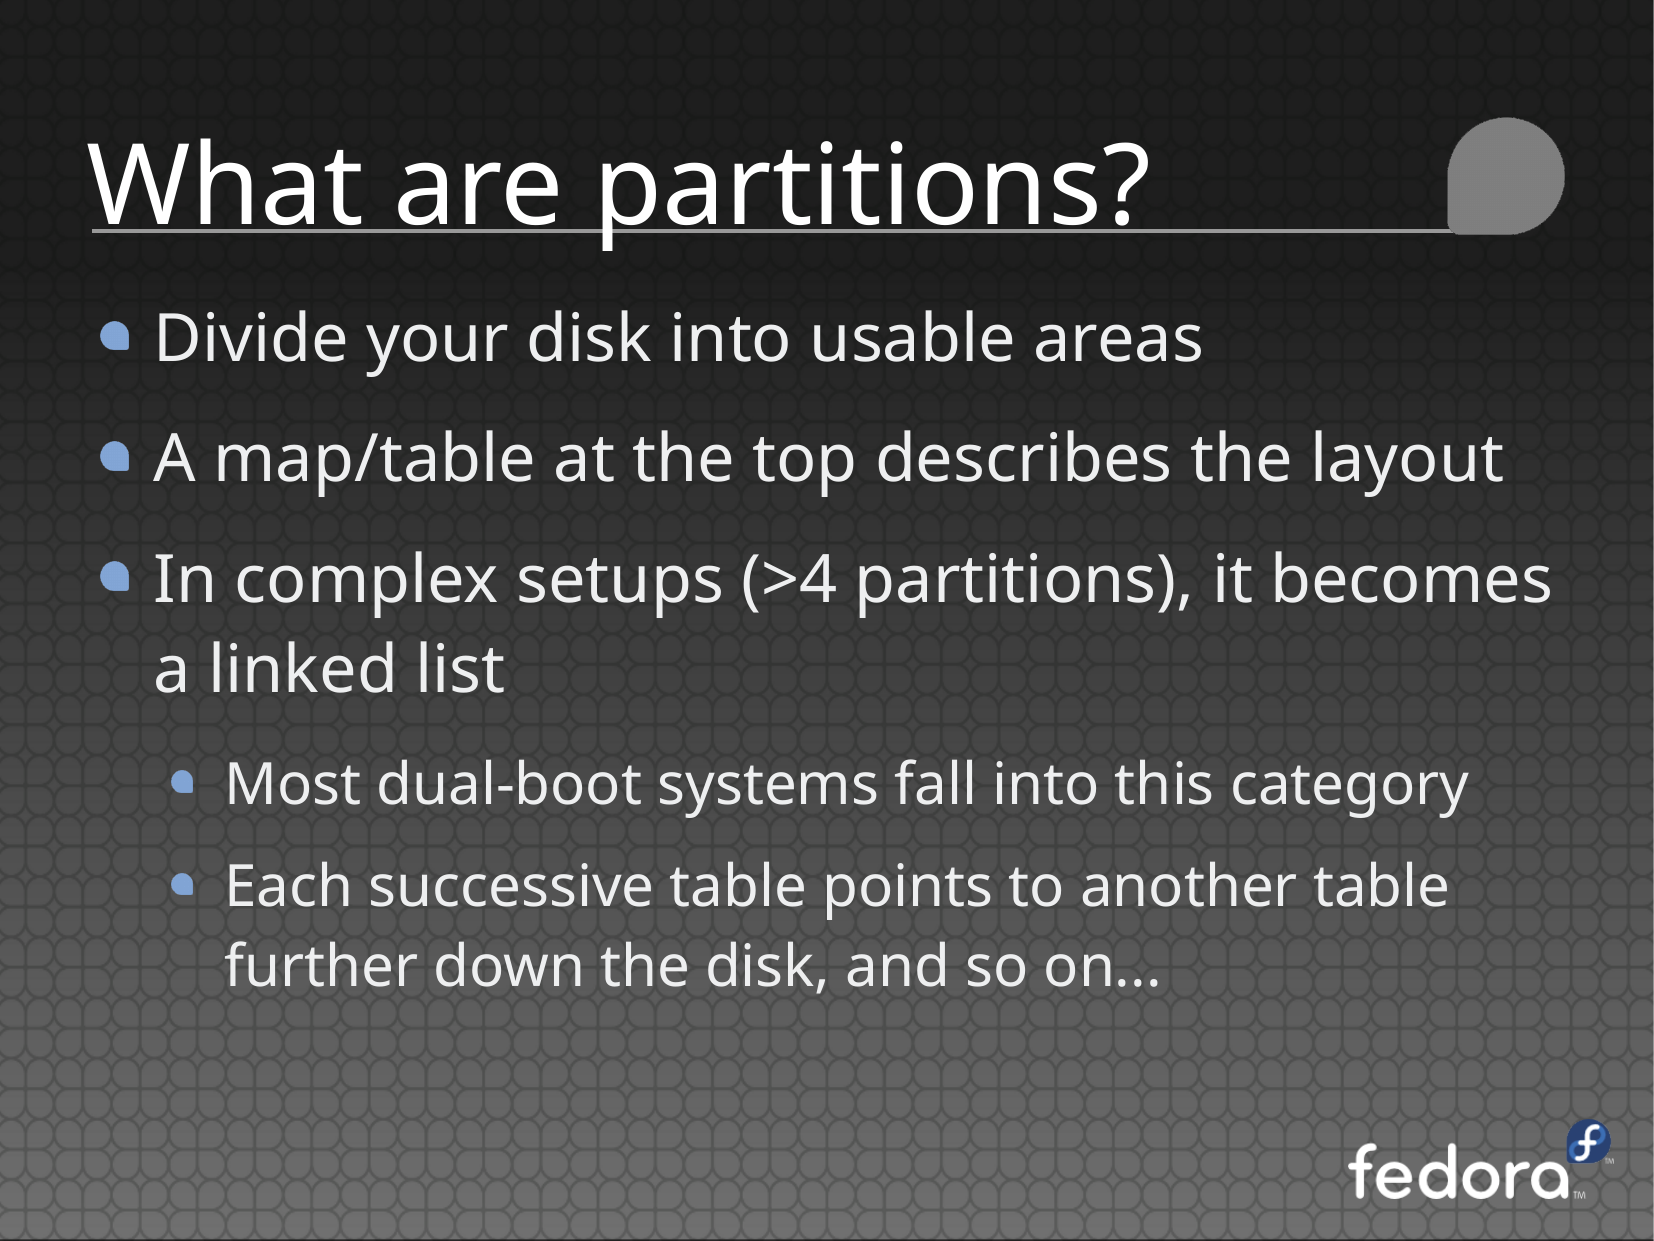

# What are partitions?
Divide your disk into usable areas
A map/table at the top describes the layout
In complex setups (>4 partitions), it becomes a linked list
Most dual-boot systems fall into this category
Each successive table points to another table further down the disk, and so on...